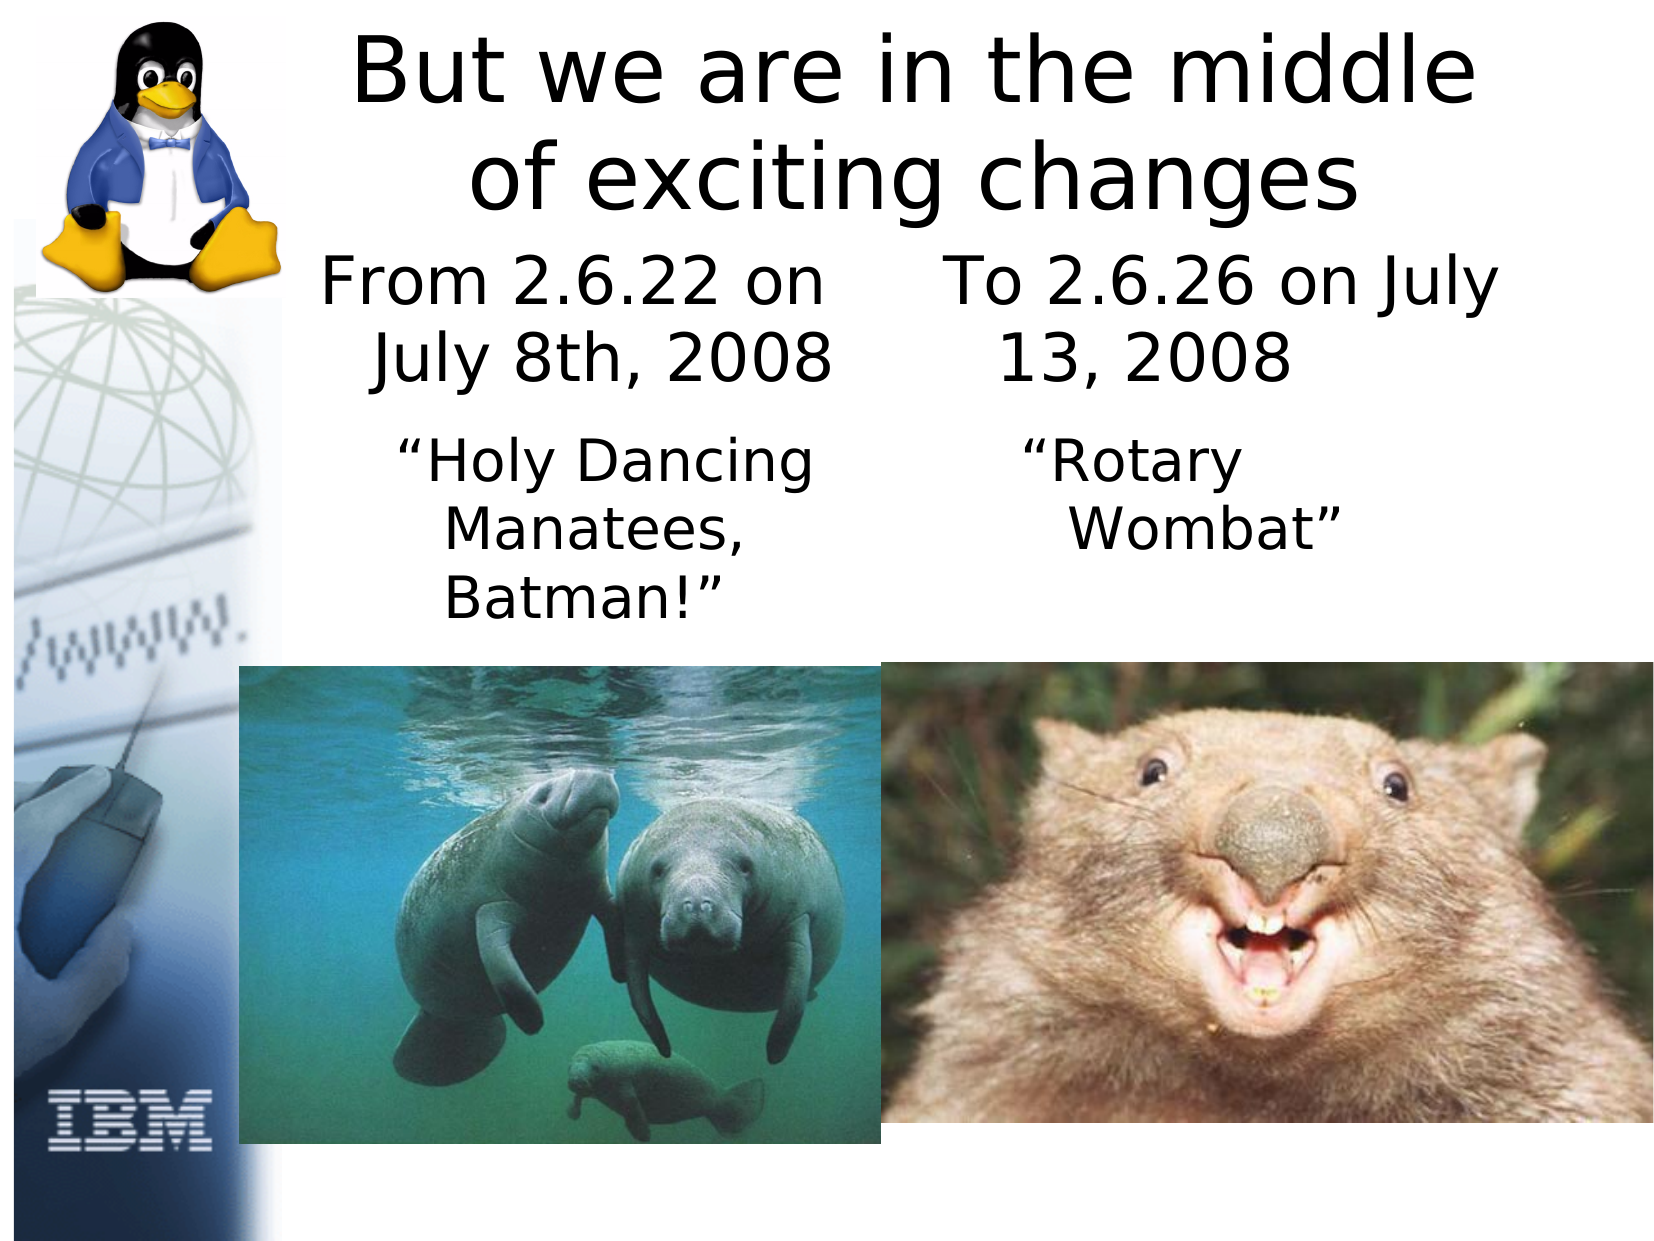

# But we are in the middle of exciting changes
From 2.6.22 on July 8th, 2008
“Holy Dancing Manatees, Batman!”
To 2.6.26 on July 13, 2008
“Rotary Wombat”